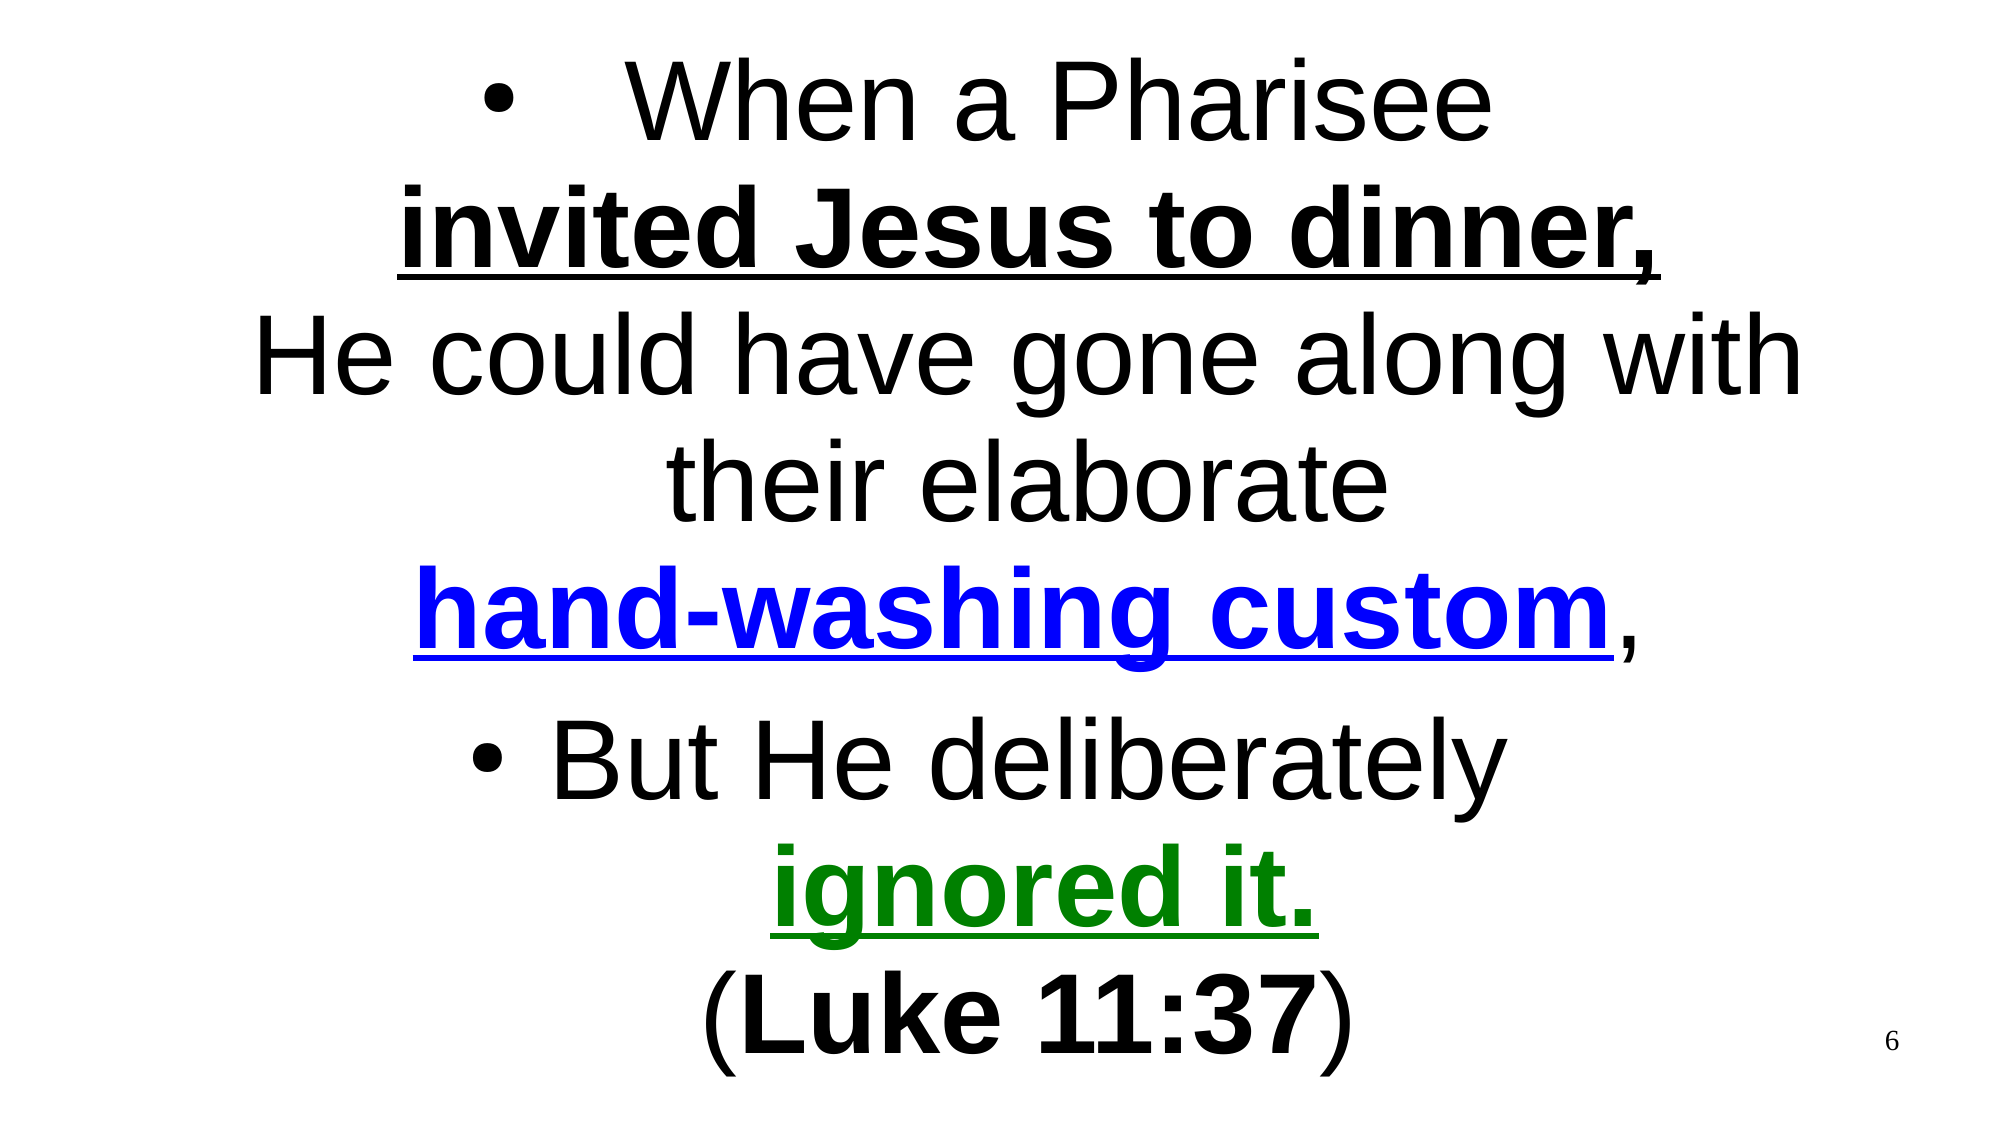

# When a Pharisee invited Jesus to dinner, He could have gone along with their elaborate hand-washing custom,
But He deliberately
ignored it.
(Luke 11:37)
6